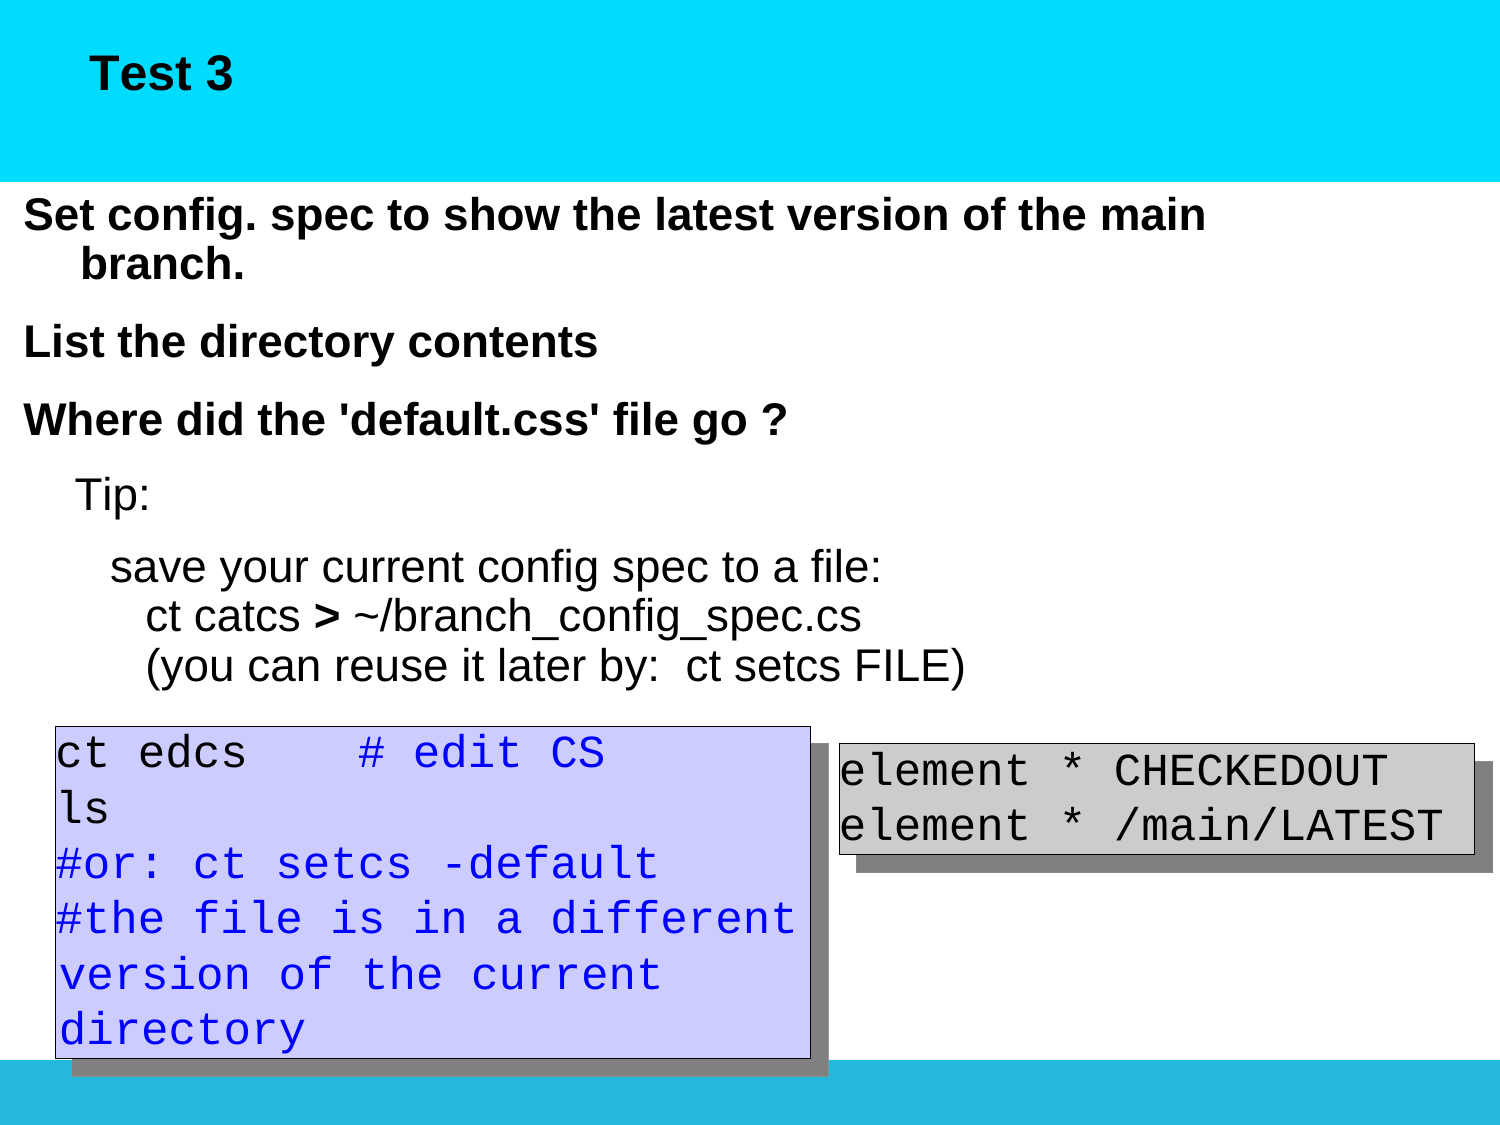

# Test 3
Set config. spec to show the latest version of the main branch.
List the directory contents
Where did the 'default.css' file go ?
Tip:
save your current config spec to a file:
ct catcs > ~/branch_config_spec.cs
(you can reuse it later by: ct setcs FILE)
ct edcs # edit CS
ls
#or: ct setcs -default
#the file is in a different version of the current directory
element * CHECKEDOUT
element * /main/LATEST